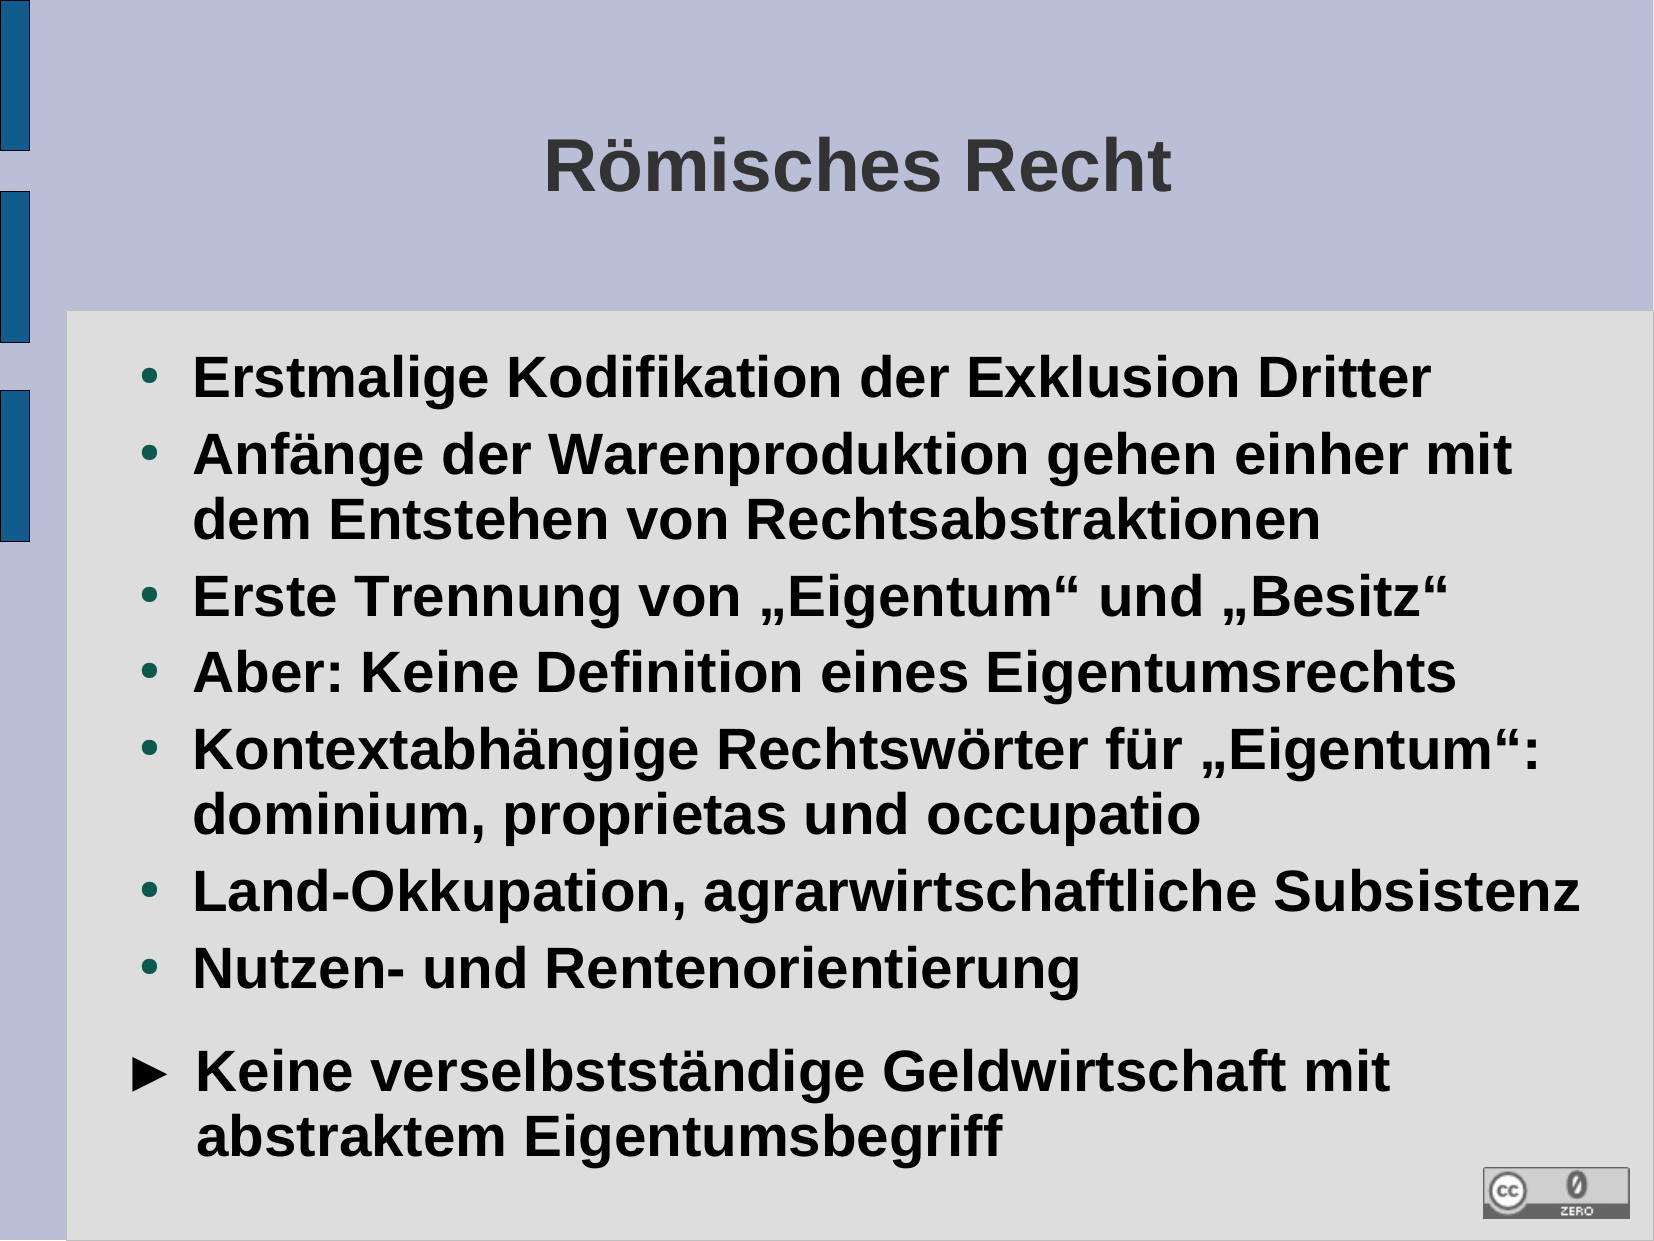

# Römisches Recht
Erstmalige Kodifikation der Exklusion Dritter
Anfänge der Warenproduktion gehen einher mit dem Entstehen von Rechtsabstraktionen
Erste Trennung von „Eigentum“ und „Besitz“
Aber: Keine Definition eines Eigentumsrechts
Kontextabhängige Rechtswörter für „Eigentum“: dominium, proprietas und occupatio
Land-Okkupation, agrarwirtschaftliche Subsistenz
Nutzen- und Rentenorientierung
► Keine verselbstständige Geldwirtschaft mit
 abstraktem Eigentumsbegriff